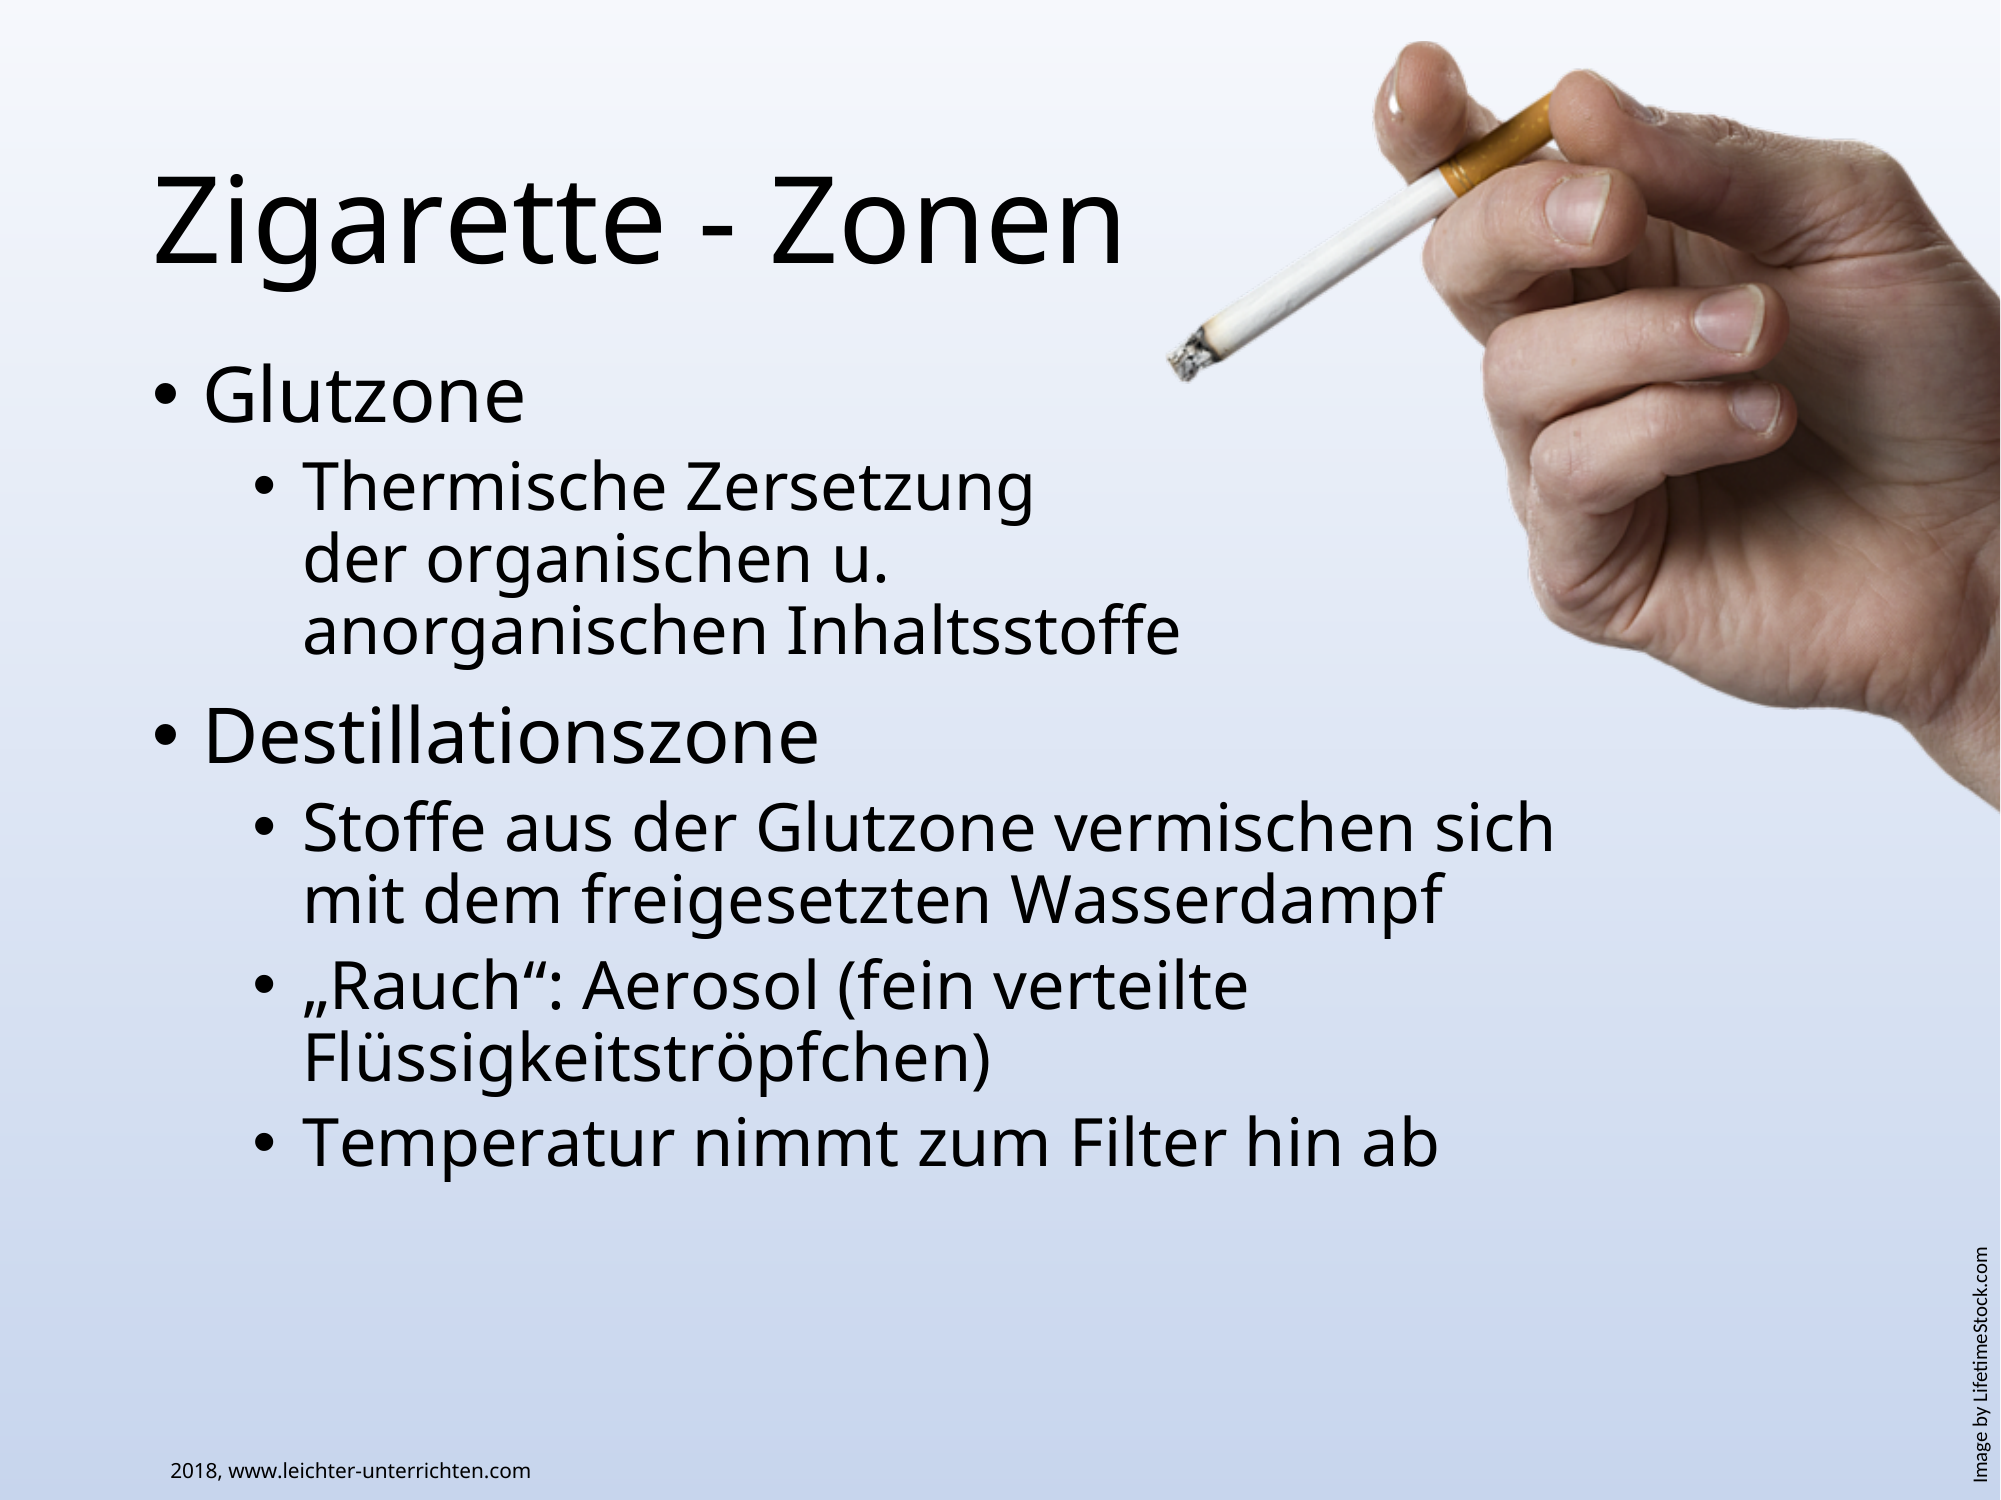

# Zigarette - Zonen
Glutzone
Thermische Zersetzung
der organischen u.
anorganischen Inhaltsstoffe
Destillationszone
Stoffe aus der Glutzone vermischen sich mit dem freigesetzten Wasserdampf
„Rauch“: Aerosol (fein verteilte Flüssigkeitströpfchen)
Temperatur nimmt zum Filter hin ab
Image by LifetimeStock.com